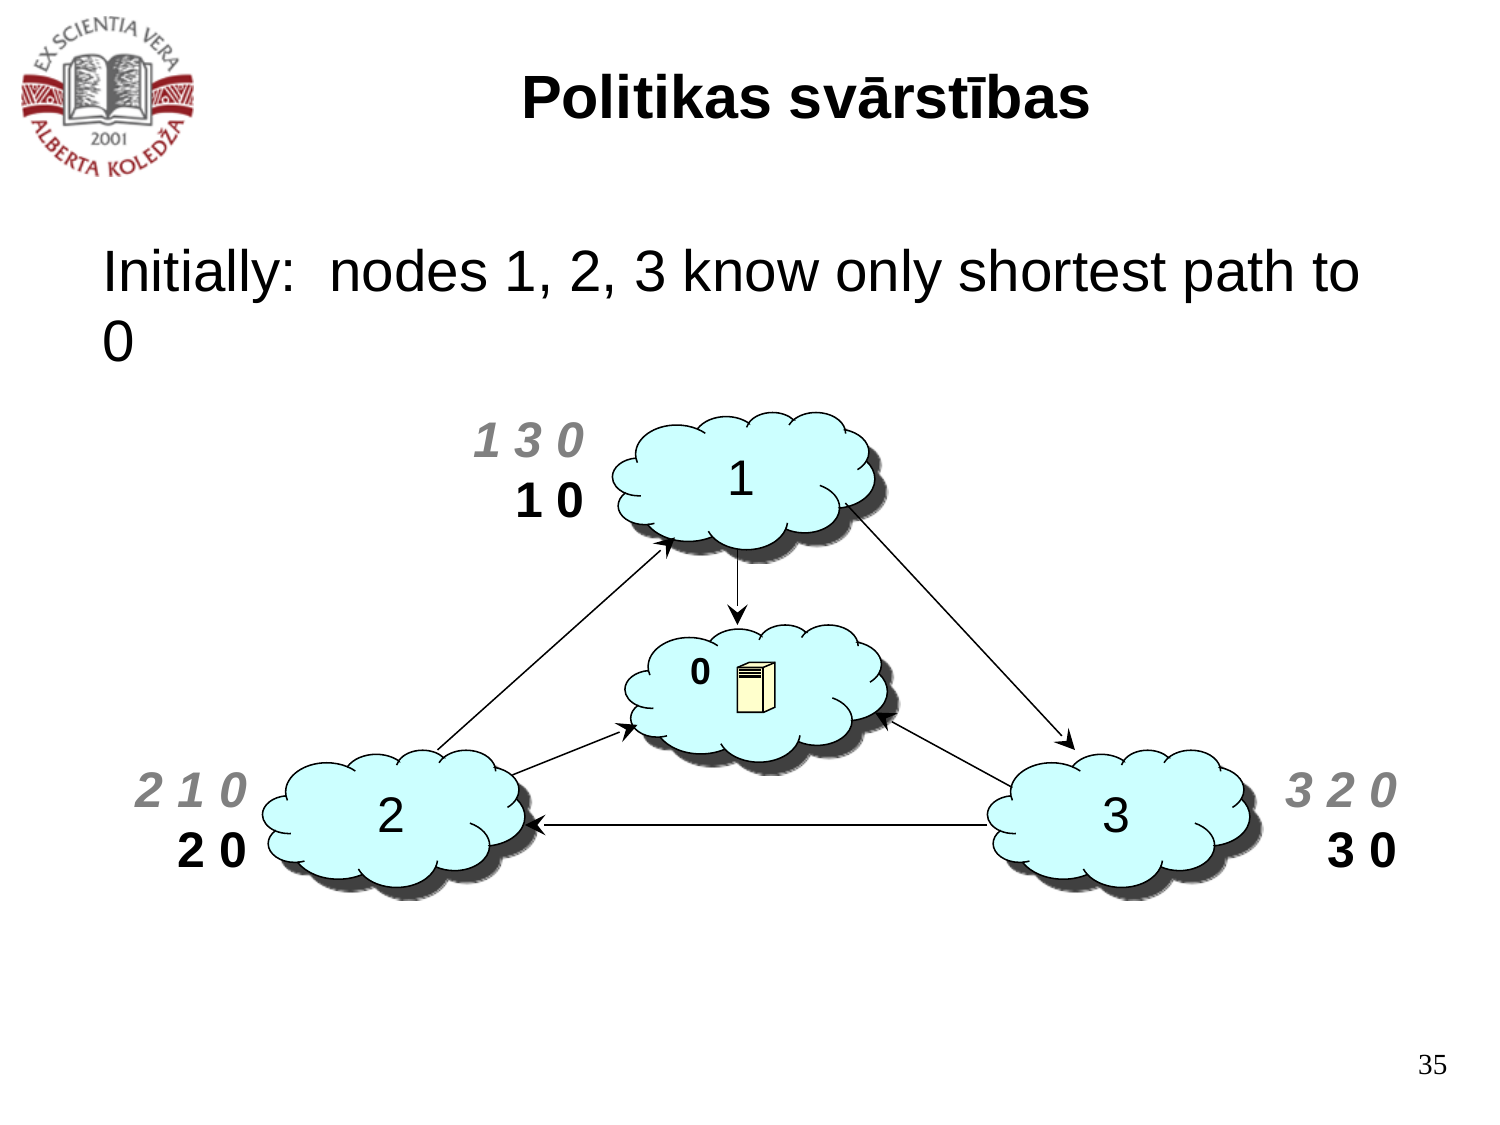

# Politikas svārstības
Initially: nodes 1, 2, 3 know only shortest path to 0
1 3 0
 1 0
1
2
3
0
2 1 0
 2 0
3 2 0
 3 0